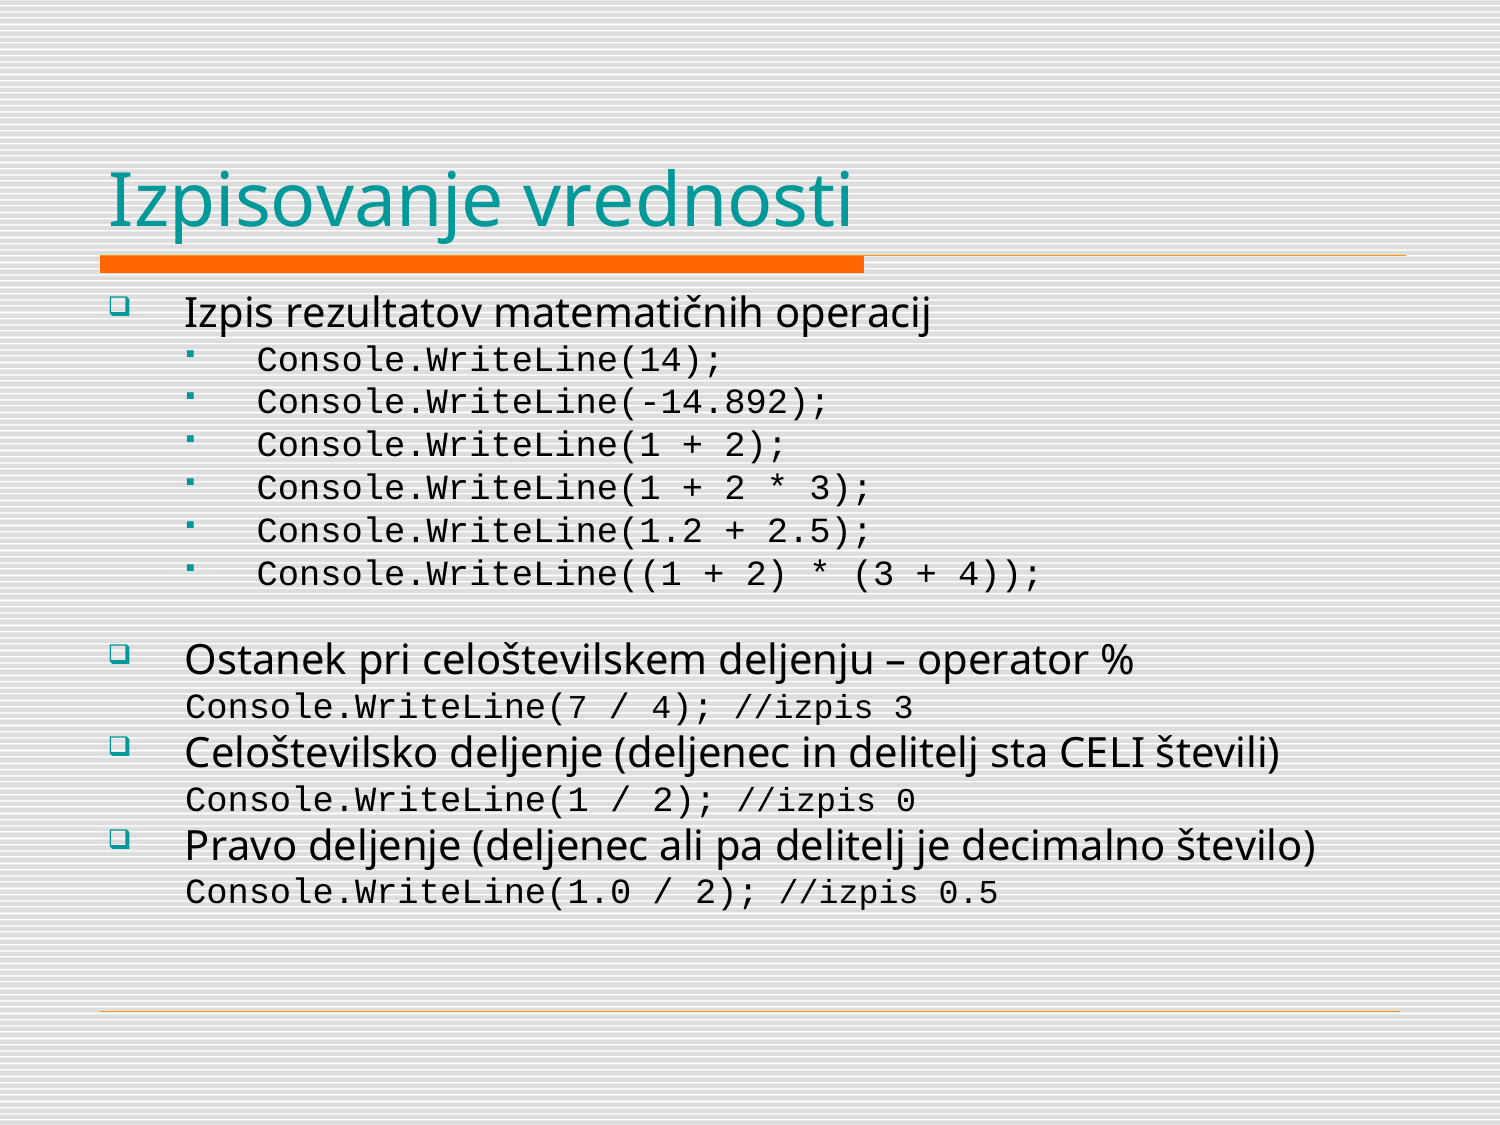

# Izpisovanje vrednosti
Izpis rezultatov matematičnih operacij
Console.WriteLine(14);
Console.WriteLine(-14.892);
Console.WriteLine(1 + 2);
Console.WriteLine(1 + 2 * 3);
Console.WriteLine(1.2 + 2.5);
Console.WriteLine((1 + 2) * (3 + 4));
Ostanek pri celoštevilskem deljenju – operator %
Console.WriteLine(7 / 4); //izpis 3
Celoštevilsko deljenje (deljenec in delitelj sta CELI števili)
Console.WriteLine(1 / 2); //izpis 0
Pravo deljenje (deljenec ali pa delitelj je decimalno število)
Console.WriteLine(1.0 / 2); //izpis 0.5